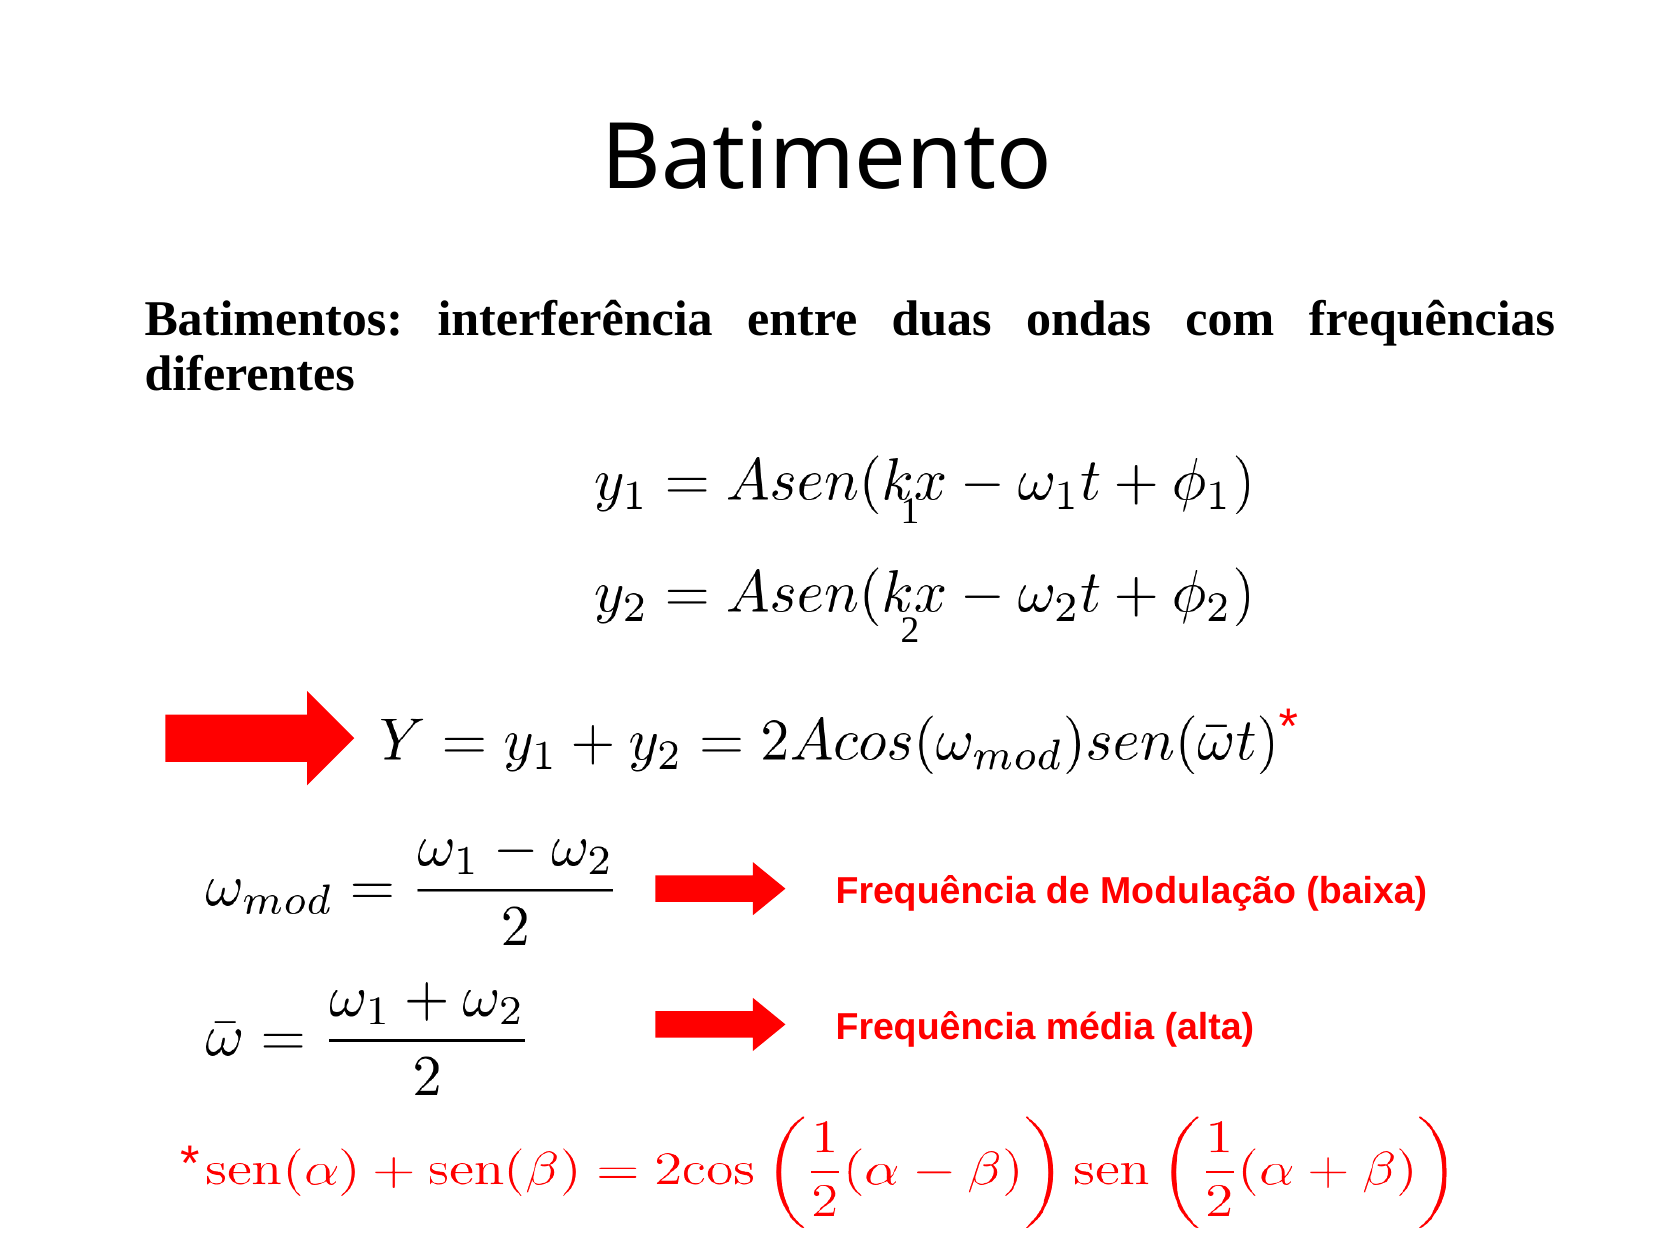

# Batimento
Batimentos: interferência entre duas ondas com frequências diferentes
1
2
*
Frequência de Modulação (baixa)
Frequência média (alta)
*